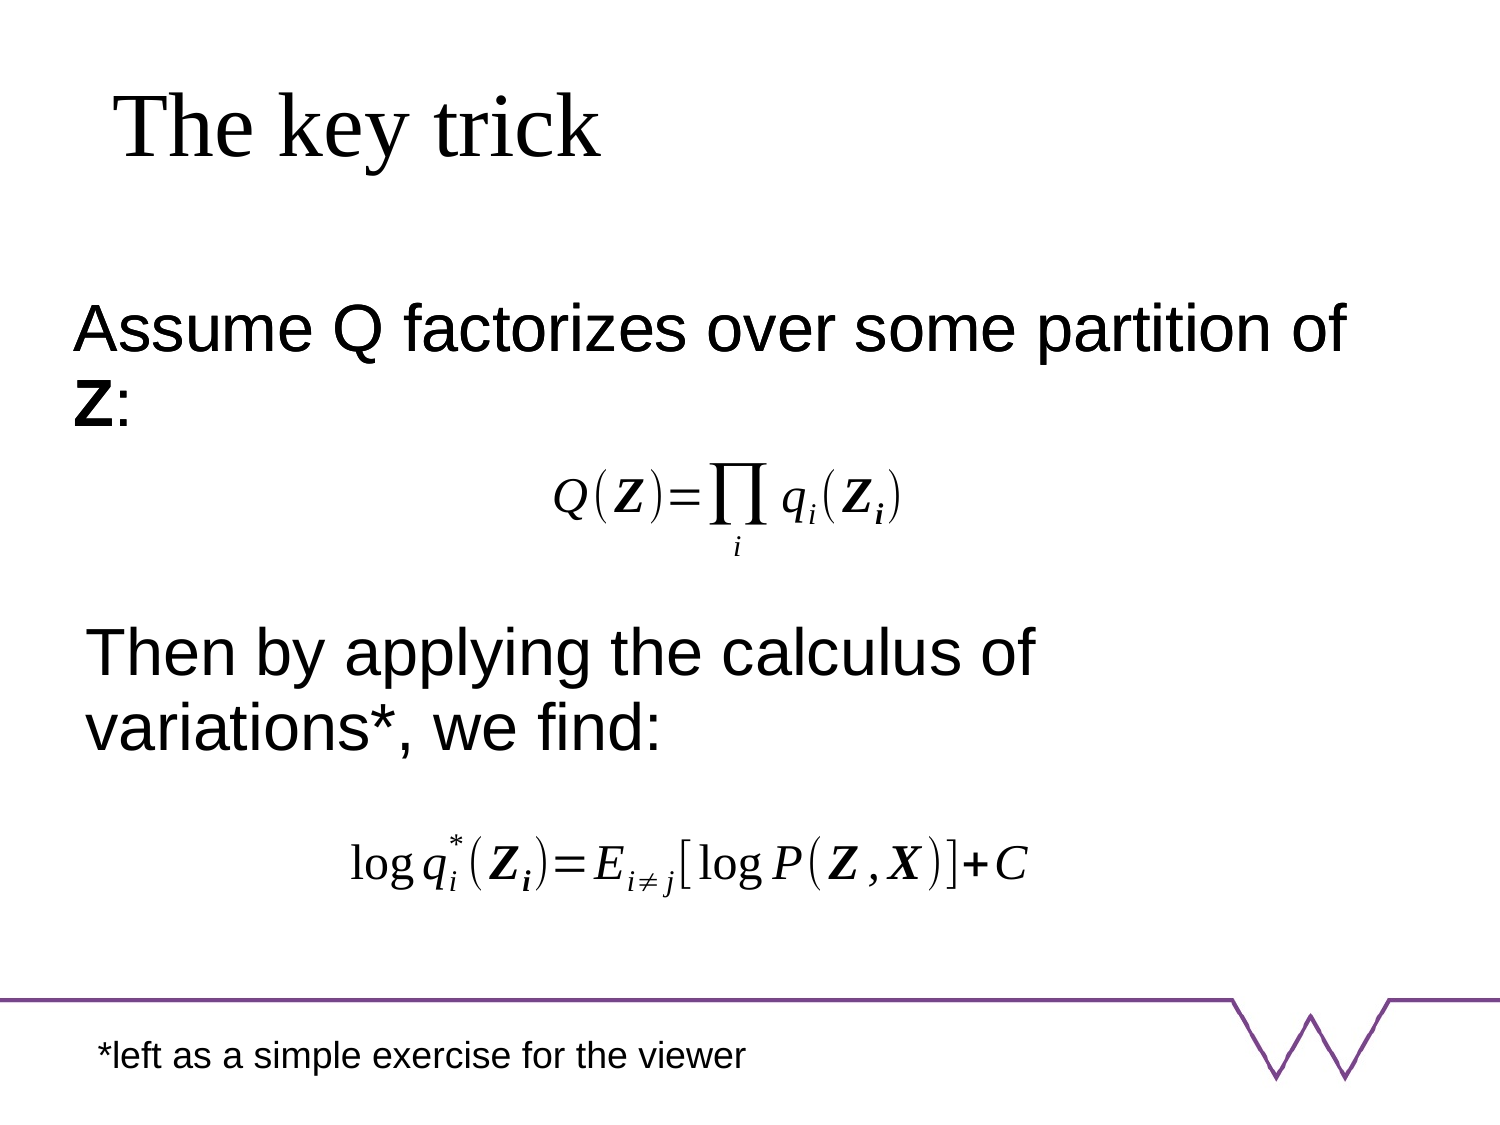

# The key trick
Assume Q factorizes over some partition of Z:
Assume Q factorizes over some partition of Z:
Then by applying the calculus of variations*, we find:
*left as a simple exercise for the viewer